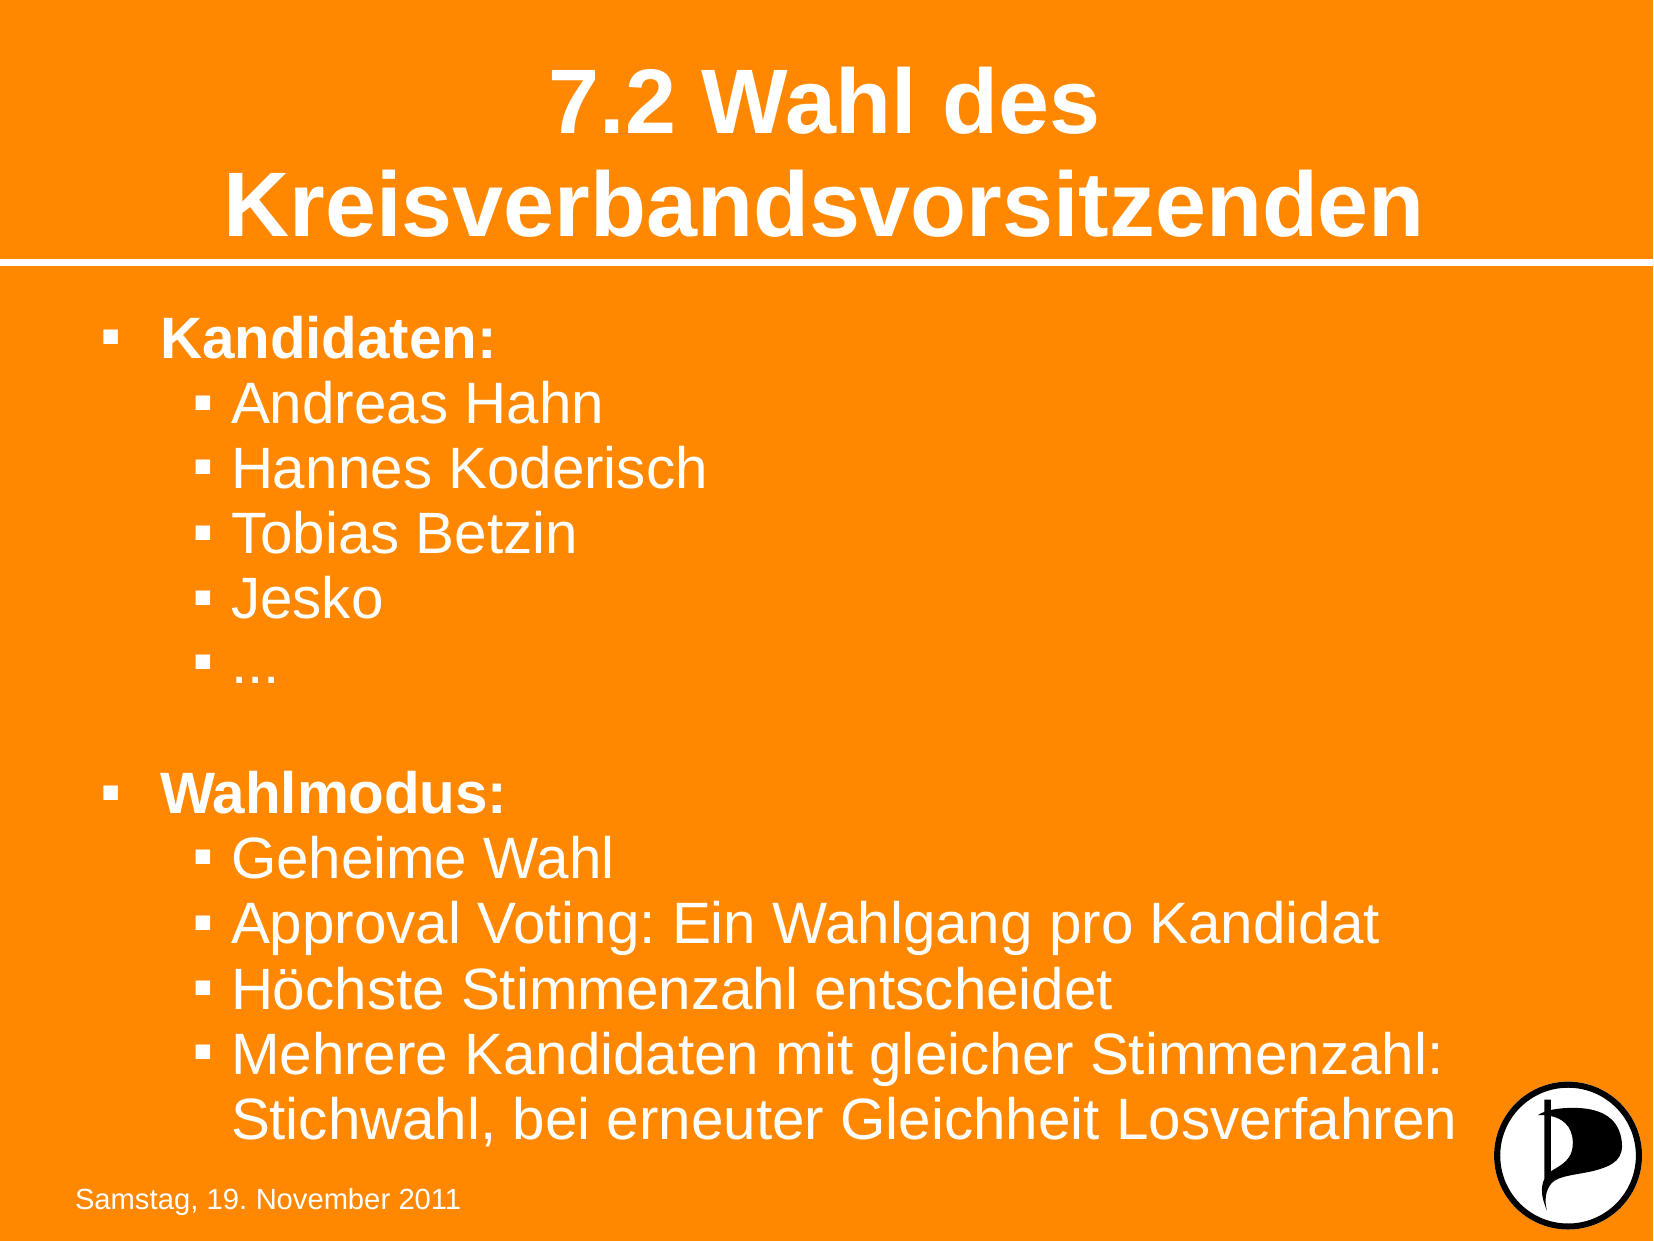

# 7.2 Wahl des Kreisverbandsvorsitzenden
Kandidaten:
Andreas Hahn
Hannes Koderisch
Tobias Betzin
Jesko
...
Wahlmodus:
Geheime Wahl
Approval Voting: Ein Wahlgang pro Kandidat
Höchste Stimmenzahl entscheidet
Mehrere Kandidaten mit gleicher Stimmenzahl:
Stichwahl, bei erneuter Gleichheit Losverfahren